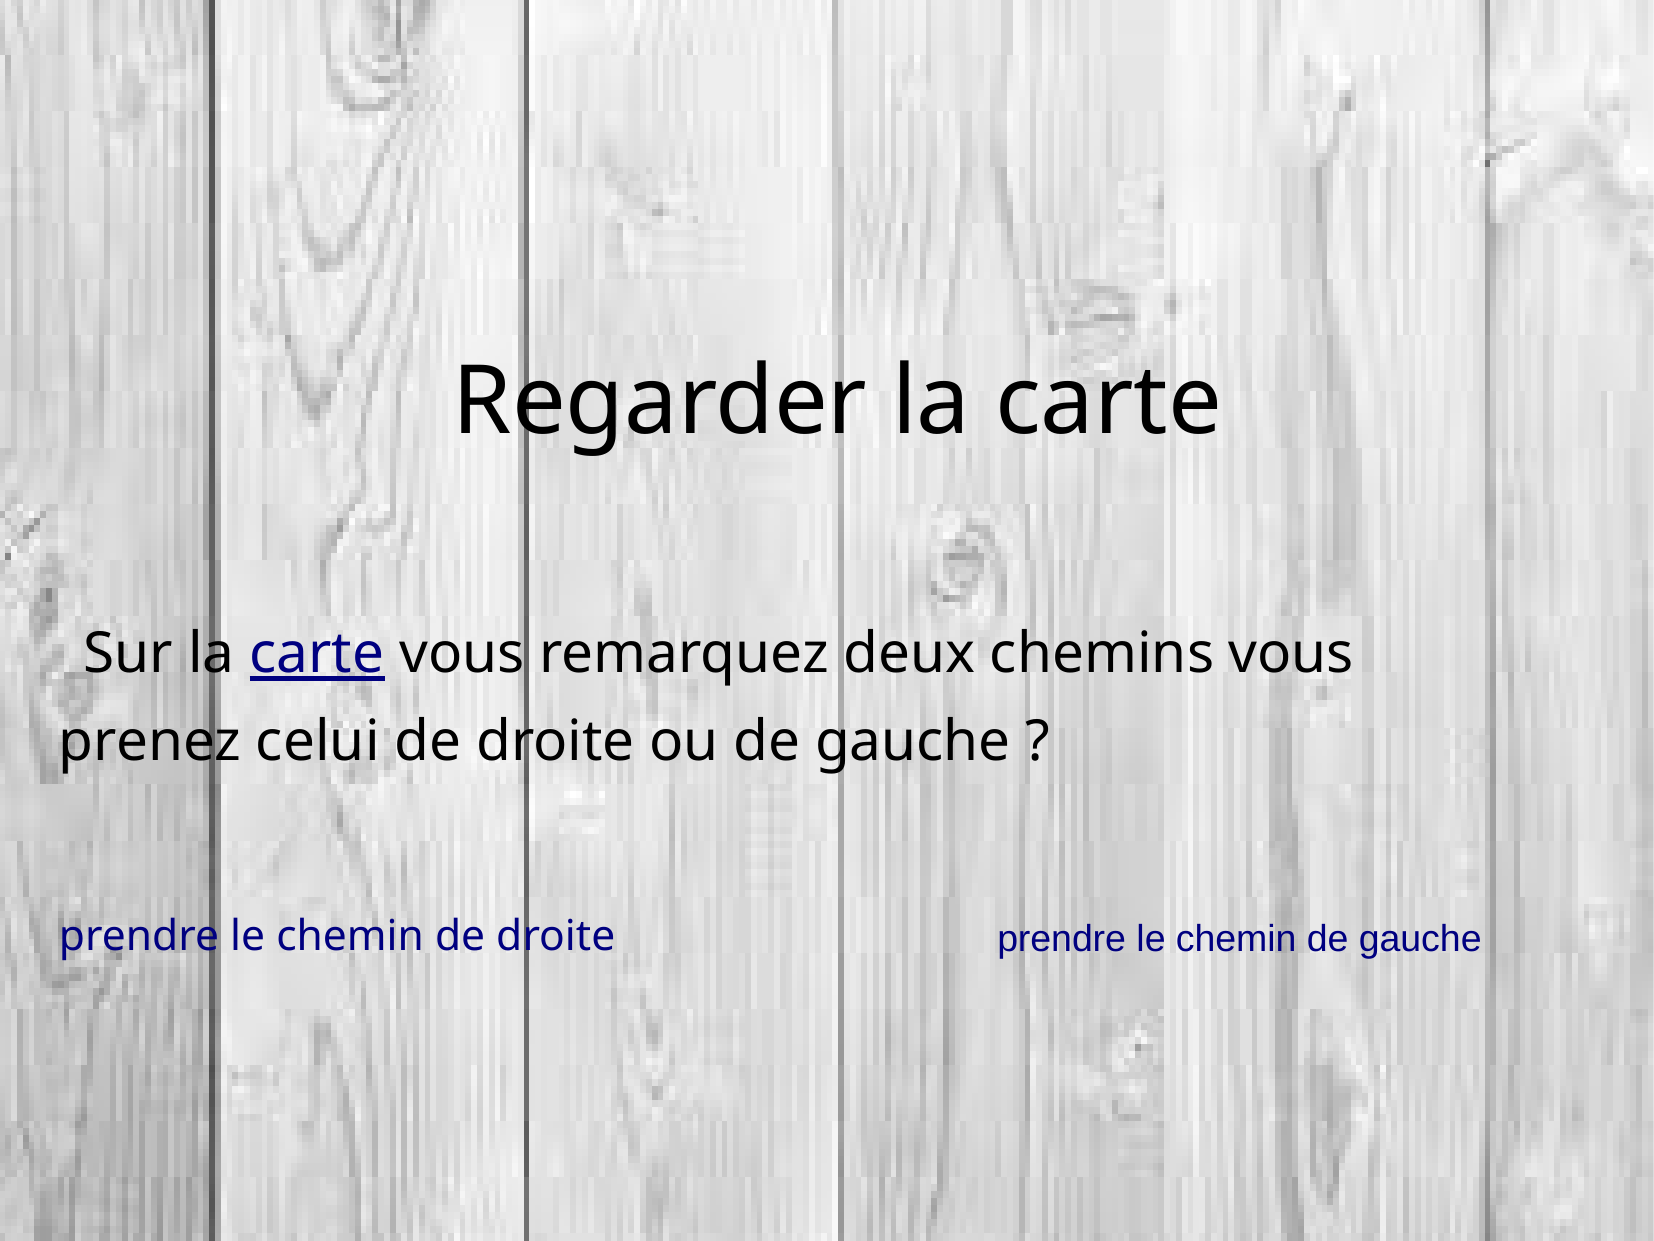

#
 Regarder la carte
 Sur la carte vous remarquez deux chemins vous prenez celui de droite ou de gauche ?
prendre le chemin de droite
prendre le chemin de gauche